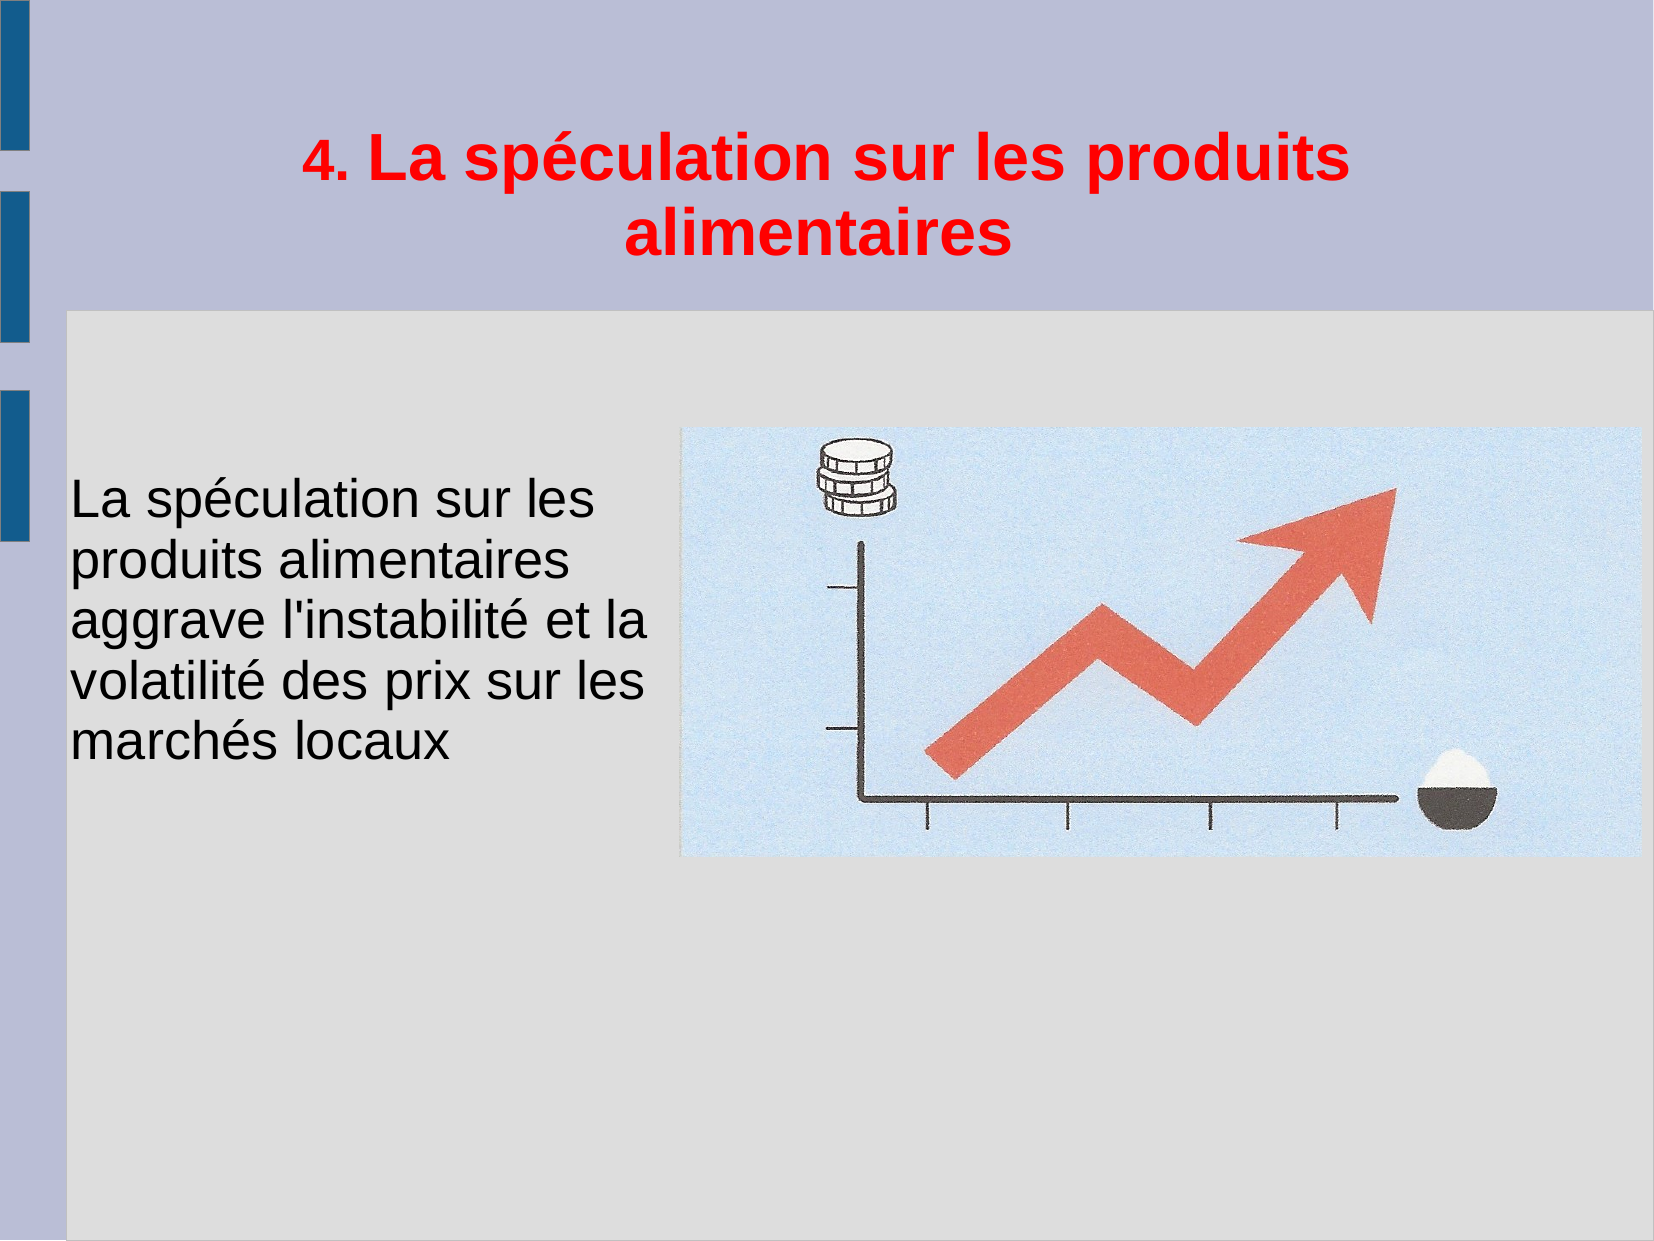

# 4. La spéculation sur les produits alimentaires
La spéculation sur les produits alimentaires aggrave l'instabilité et la volatilité des prix sur les marchés locaux